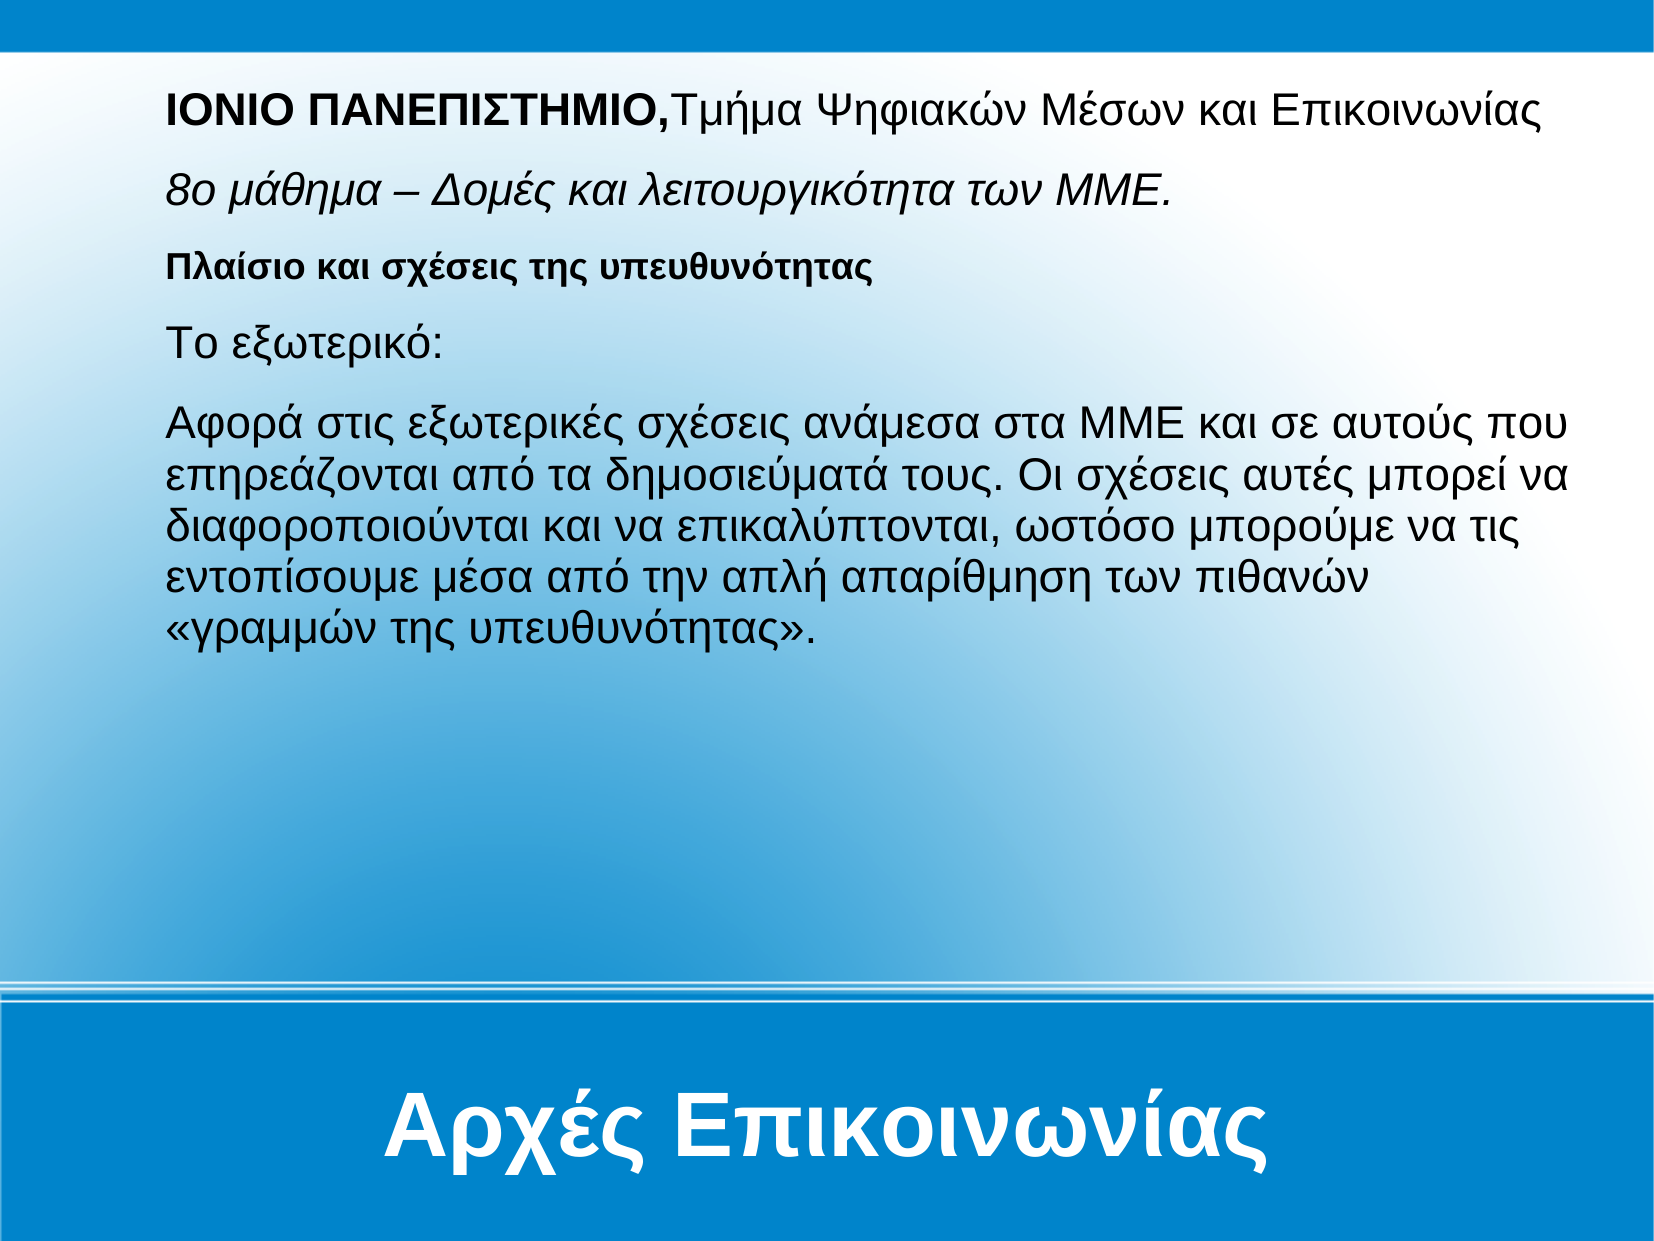

ΙΟΝΙΟ ΠΑΝΕΠΙΣΤΗΜΙΟ,Τμήμα Ψηφιακών Μέσων και Επικοινωνίας
8ο μάθημα – Δομές και λειτουργικότητα των ΜΜΕ.
Πλαίσιο και σχέσεις της υπευθυνότητας
Το εξωτερικό:
Αφορά στις εξωτερικές σχέσεις ανάμεσα στα ΜΜΕ και σε αυτούς που επηρεάζονται από τα δημοσιεύματά τους. Οι σχέσεις αυτές μπορεί να διαφοροποιούνται και να επικαλύπτονται, ωστόσο μπορούμε να τις εντοπίσουμε μέσα από την απλή απαρίθμηση των πιθανών «γραμμών της υπευθυνότητας».
# Αρχές Επικοινωνίας